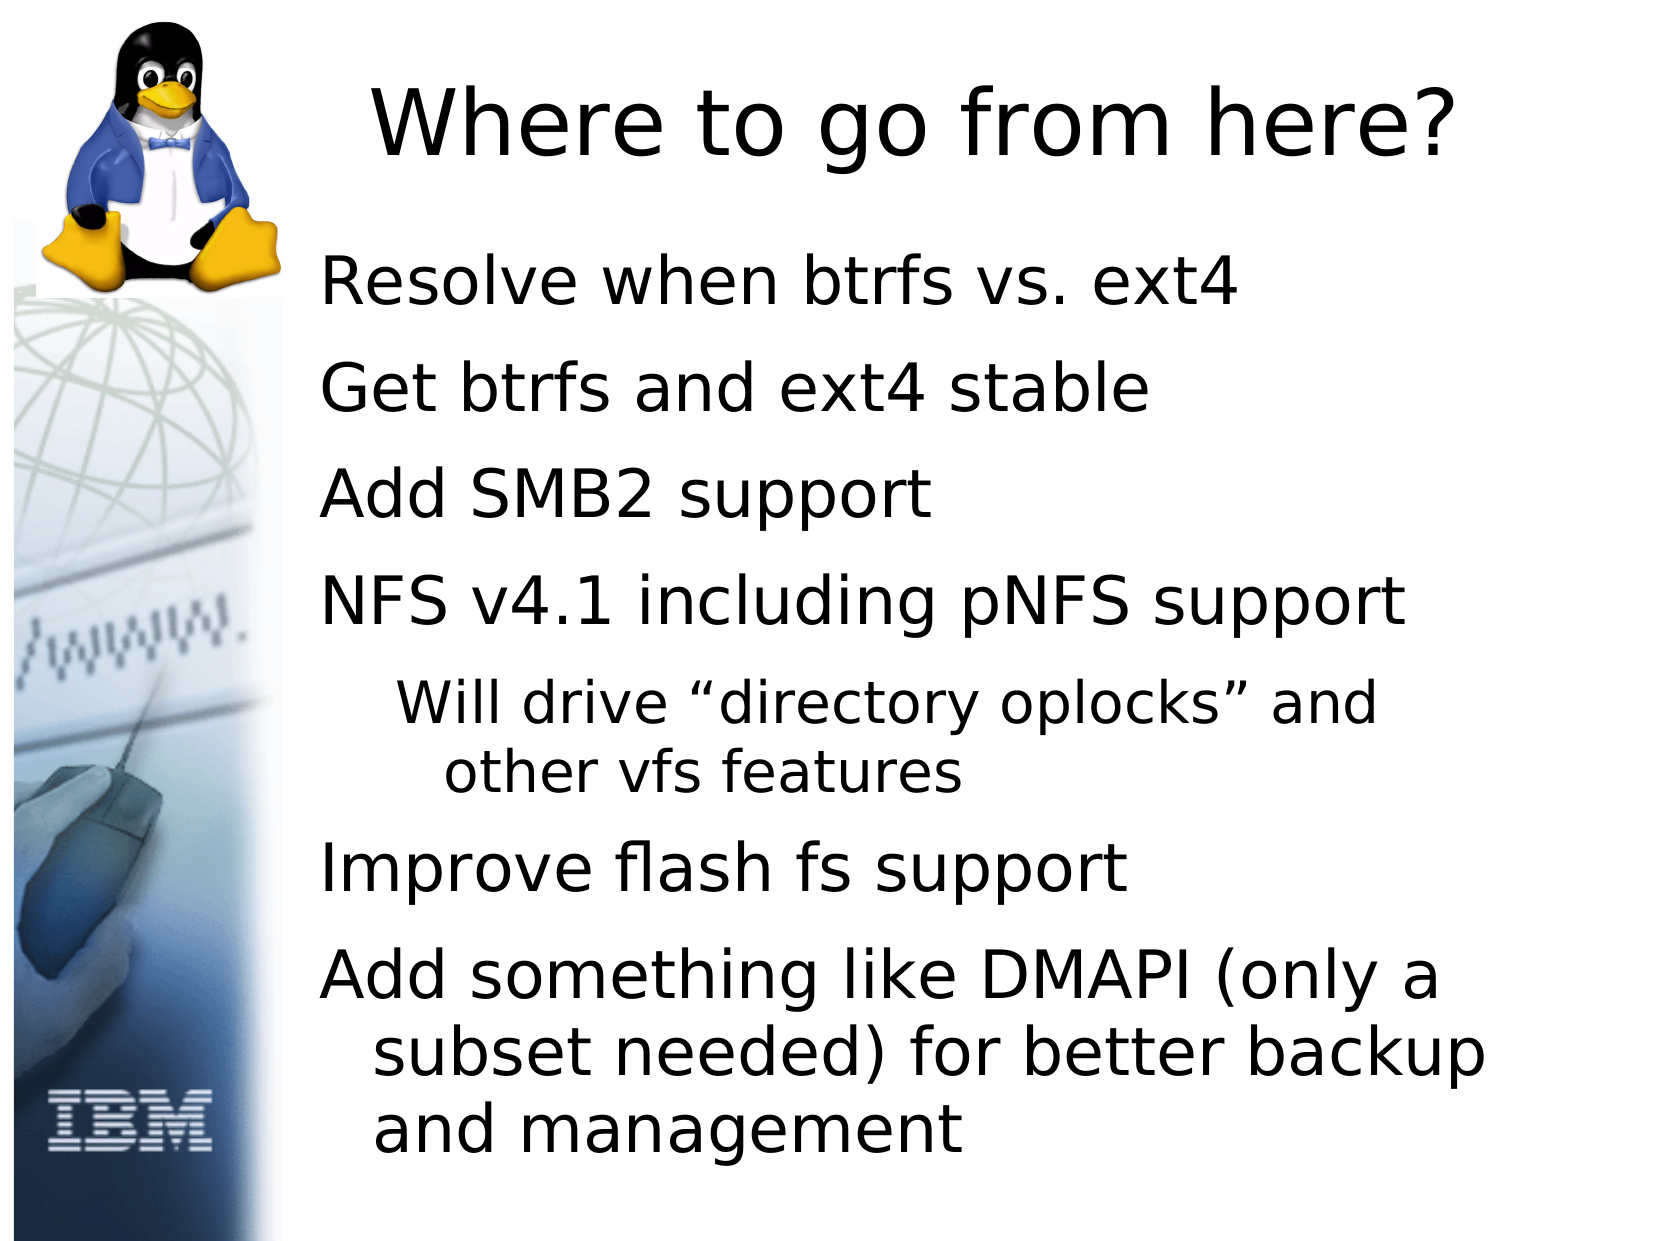

# Where to go from here?
Resolve when btrfs vs. ext4
Get btrfs and ext4 stable
Add SMB2 support
NFS v4.1 including pNFS support
Will drive “directory oplocks” and other vfs features
Improve flash fs support
Add something like DMAPI (only a subset needed) for better backup and management